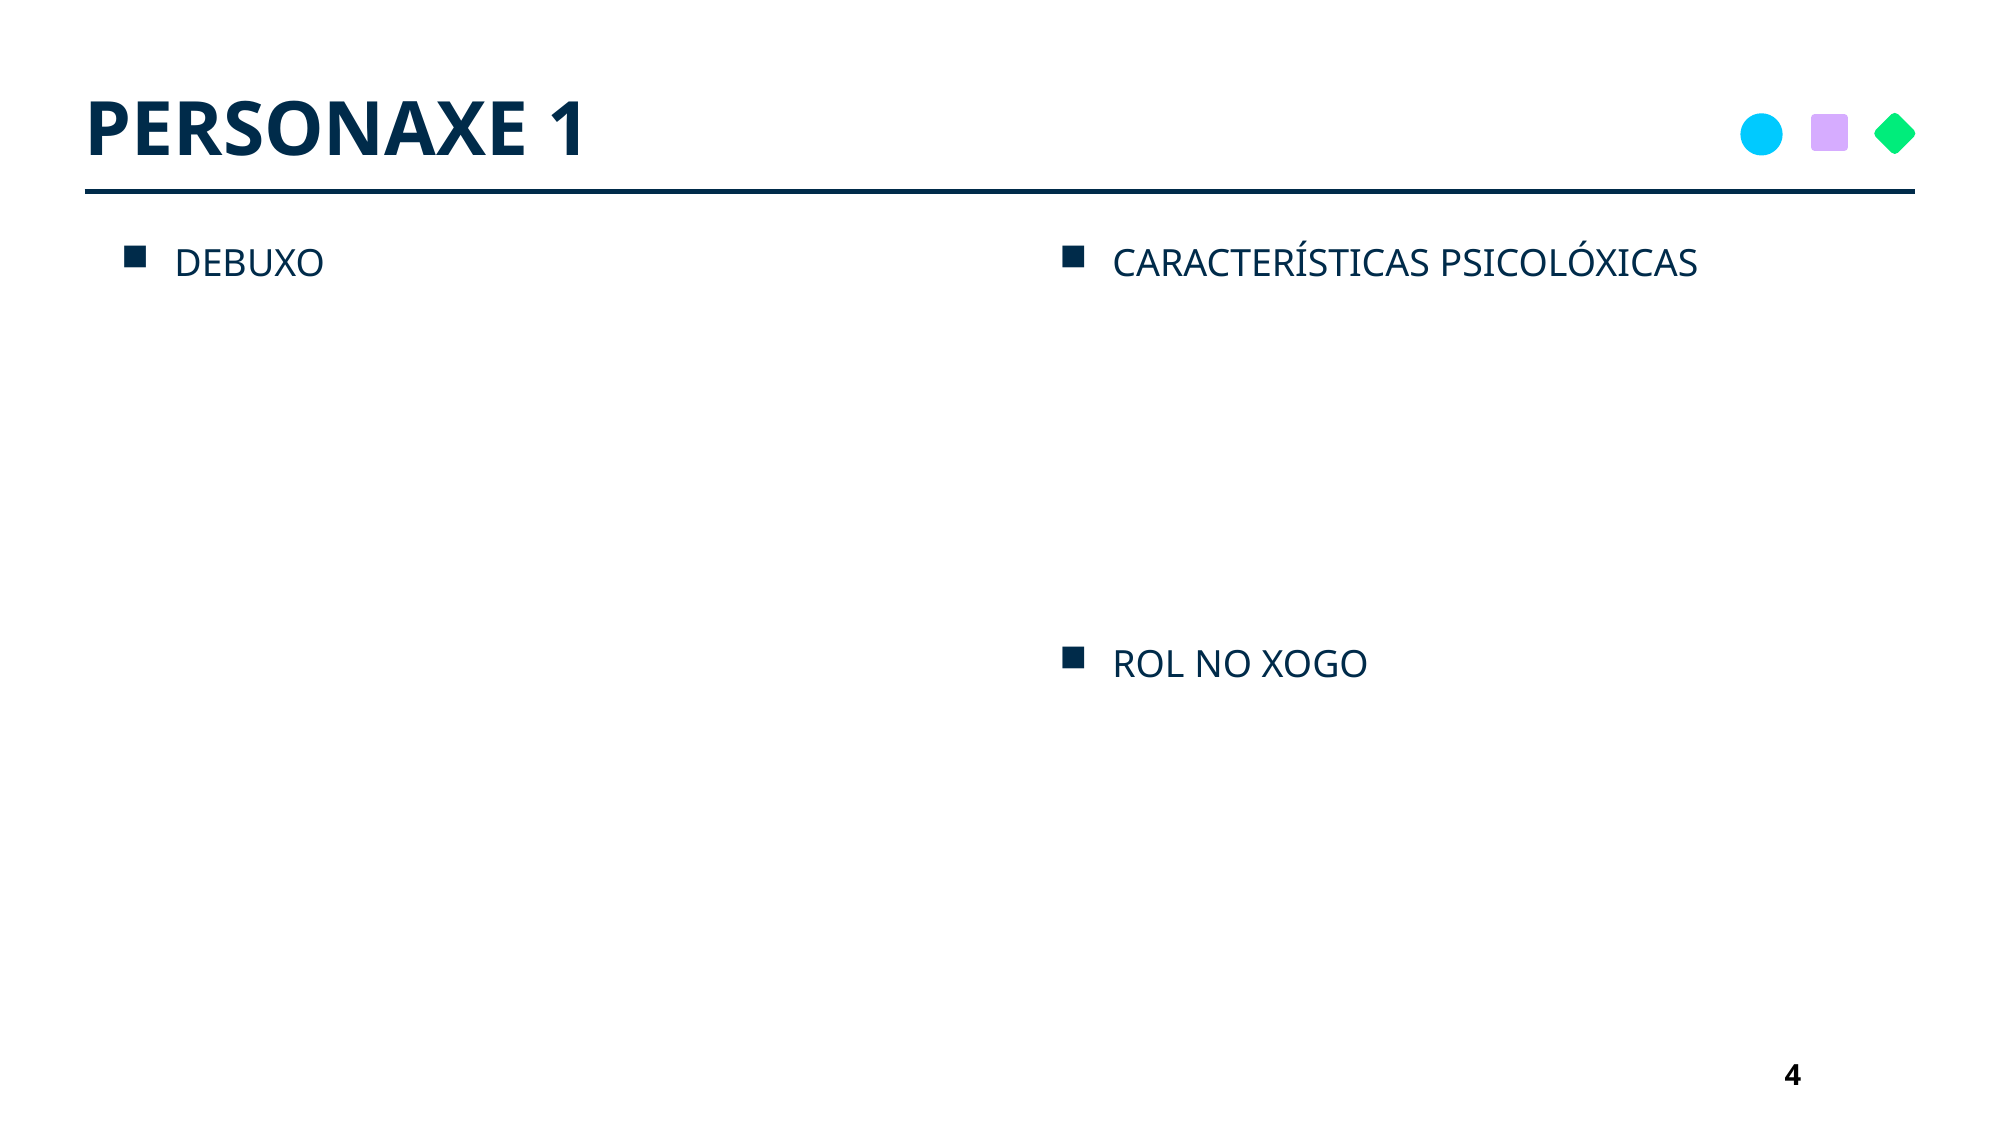

# PERSONAXE 1
DEBUXO
CARACTERÍSTICAS PSICOLÓXICAS
ROL NO XOGO